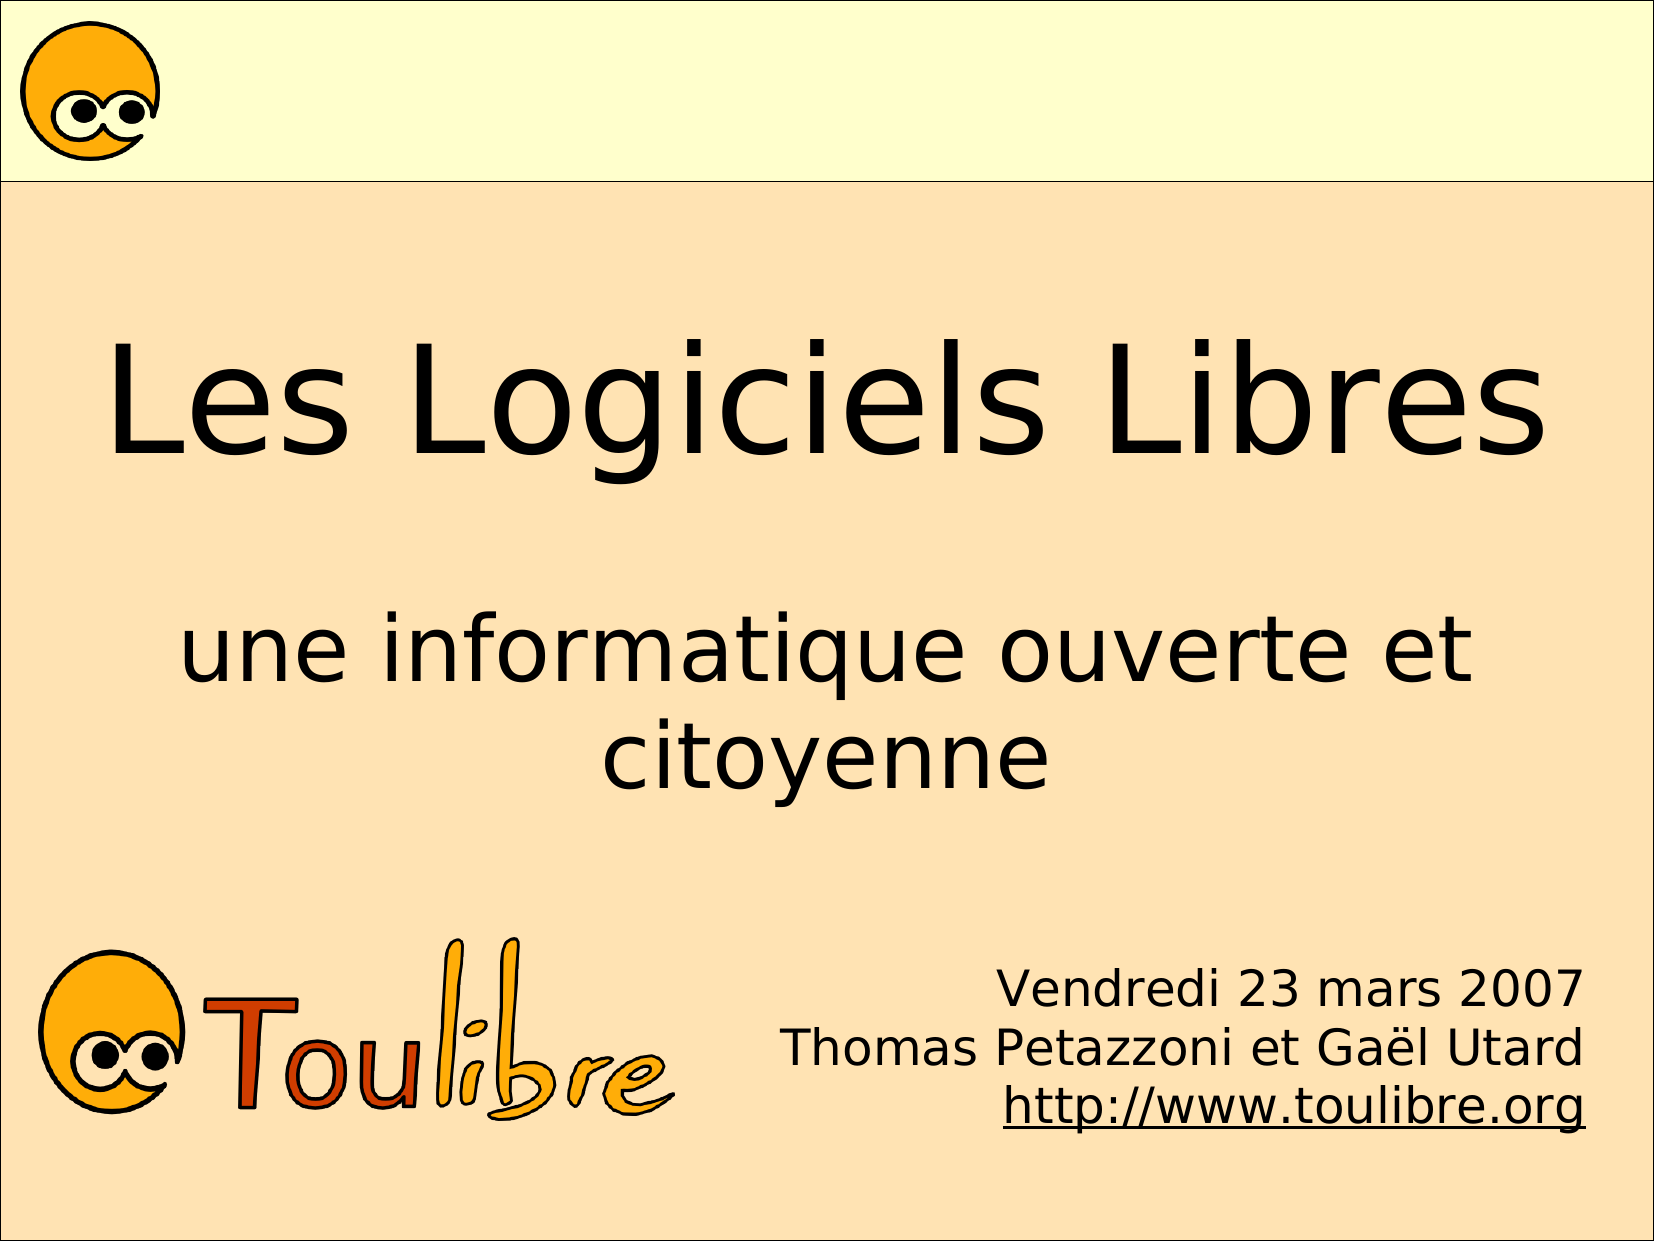

Les Logiciels Libres
une informatique ouverte et citoyenne
Vendredi 23 mars 2007
Thomas Petazzoni et Gaël Utard
http://www.toulibre.org